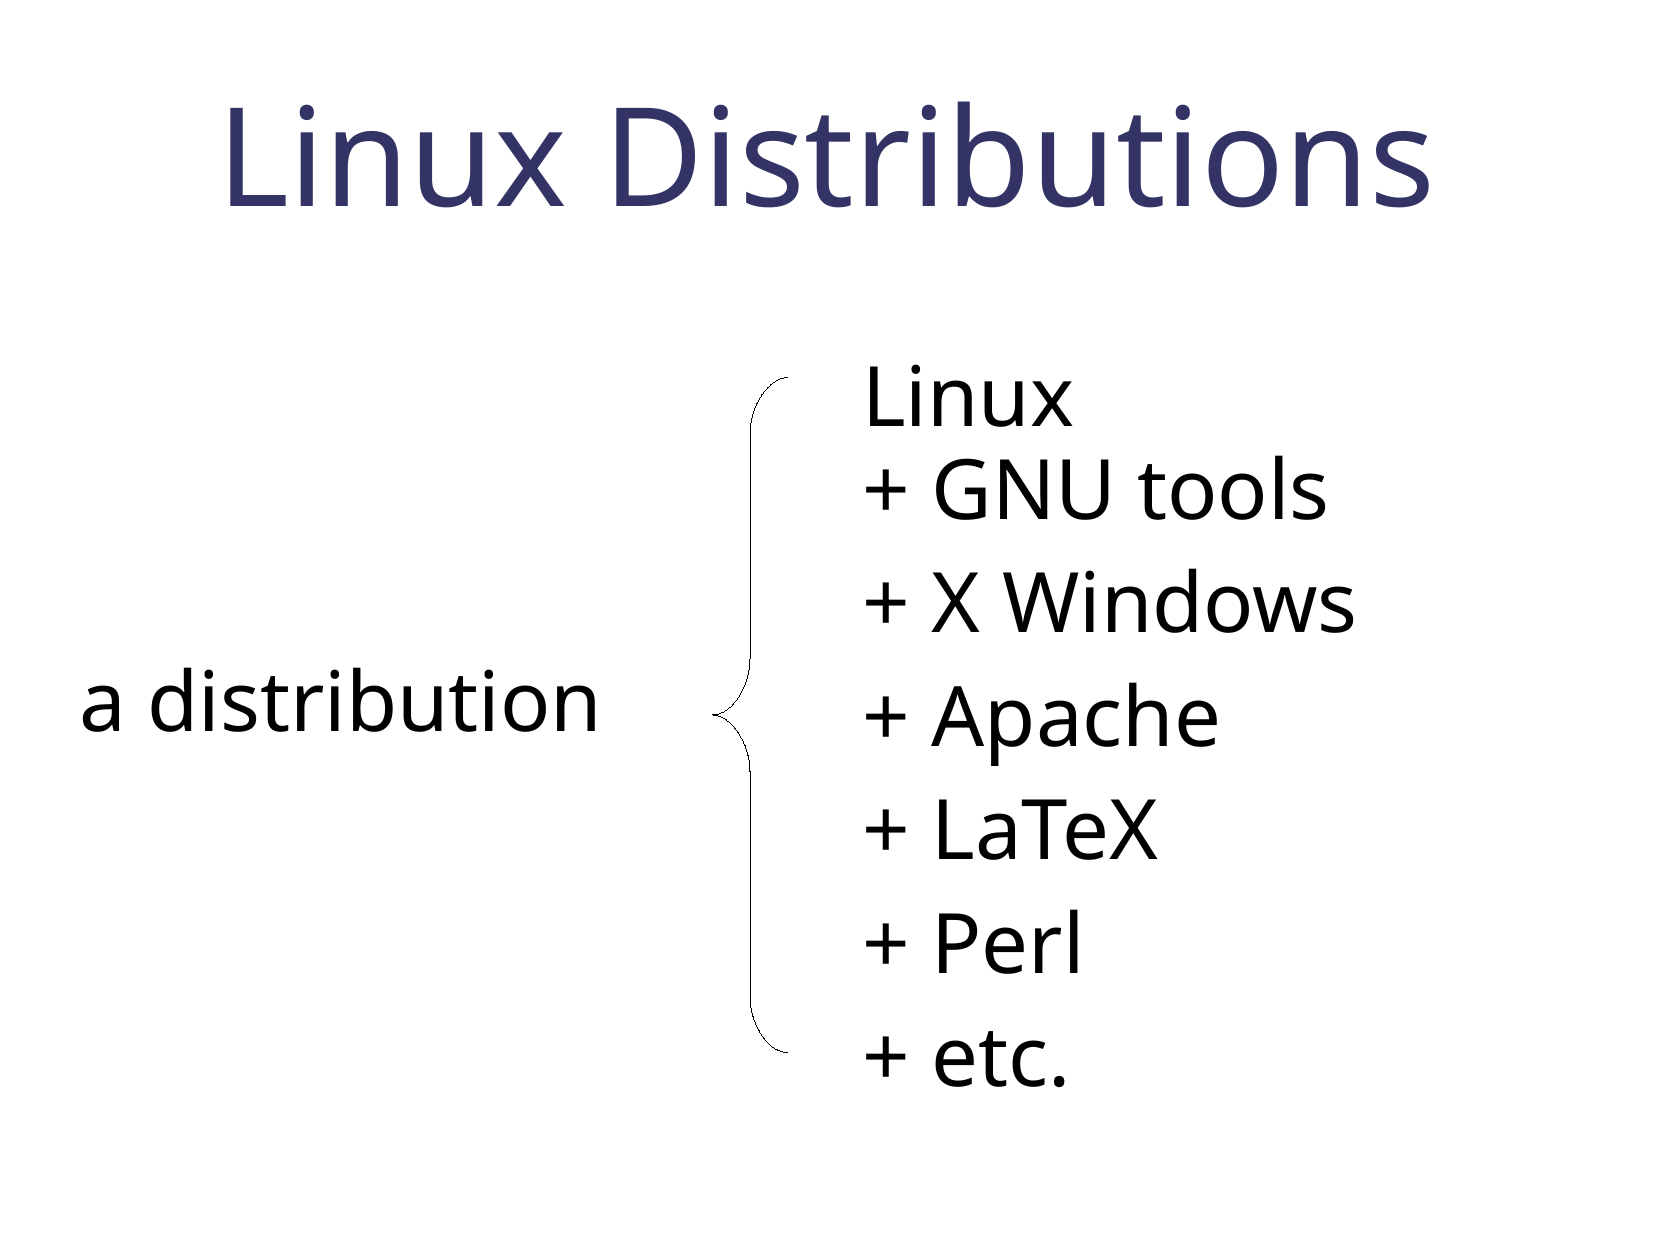

# Linux Distributions
Linux
+ GNU tools
+ X Windows
+ Apache
+ LaTeX
+ Perl
+ etc.
a distribution